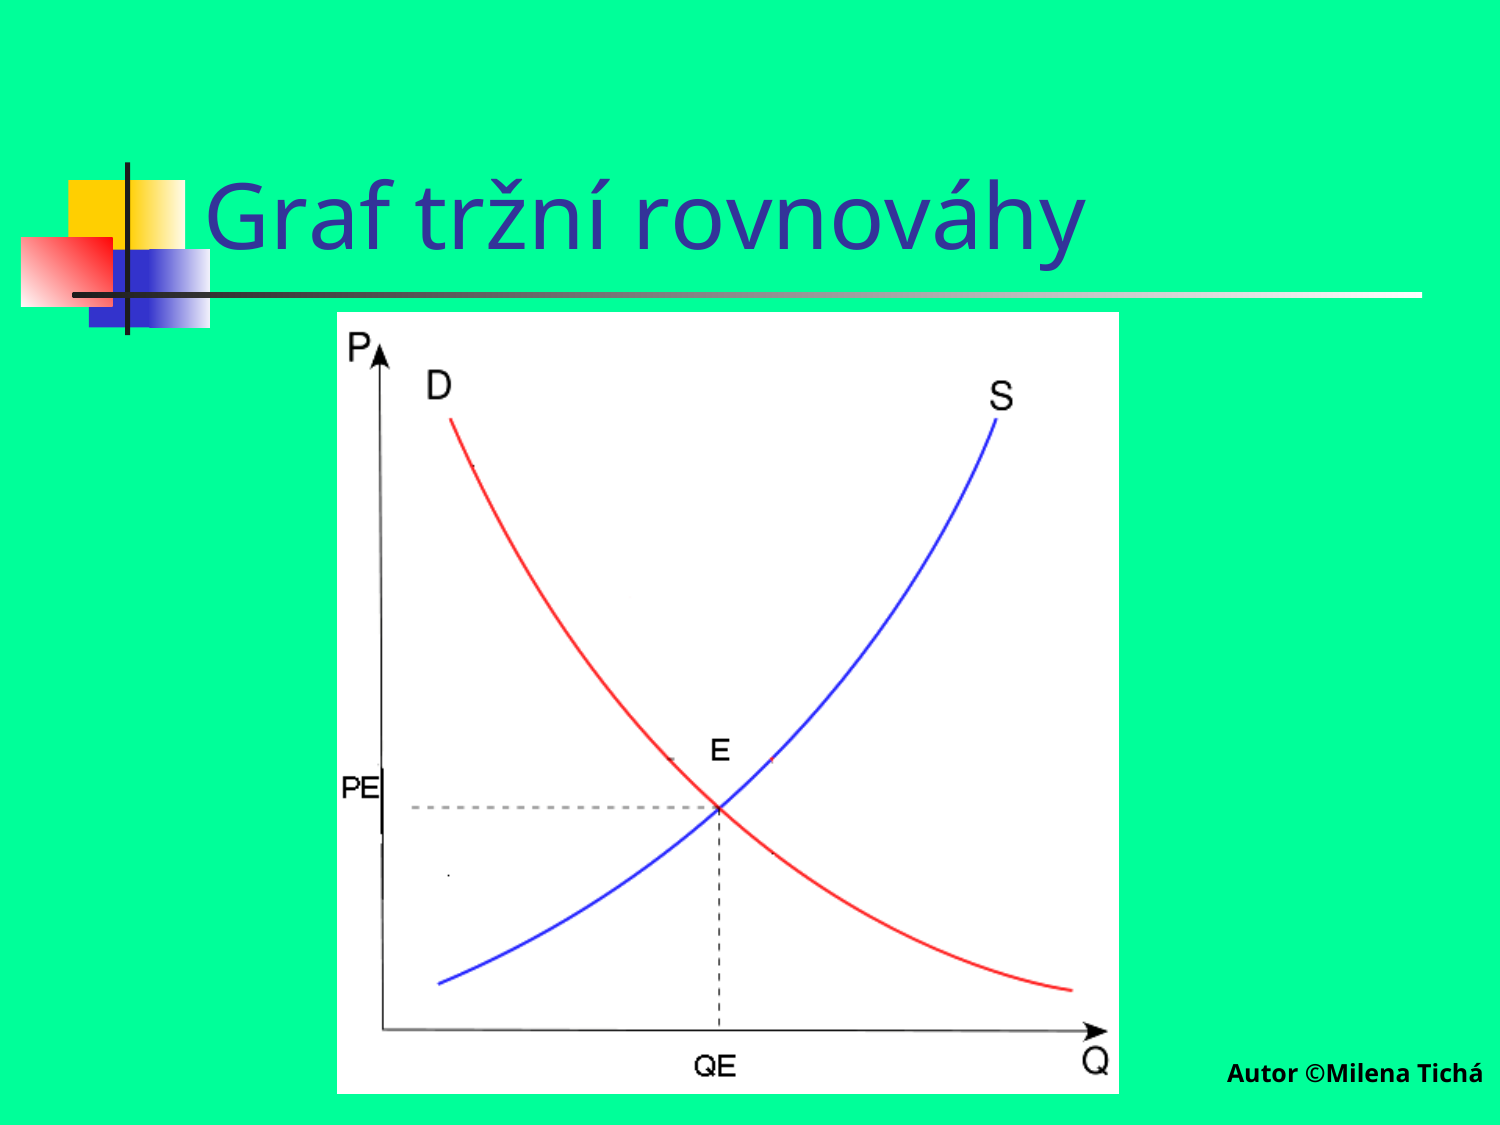

# Graf tržní rovnováhy
 Autor ©Milena Tichá